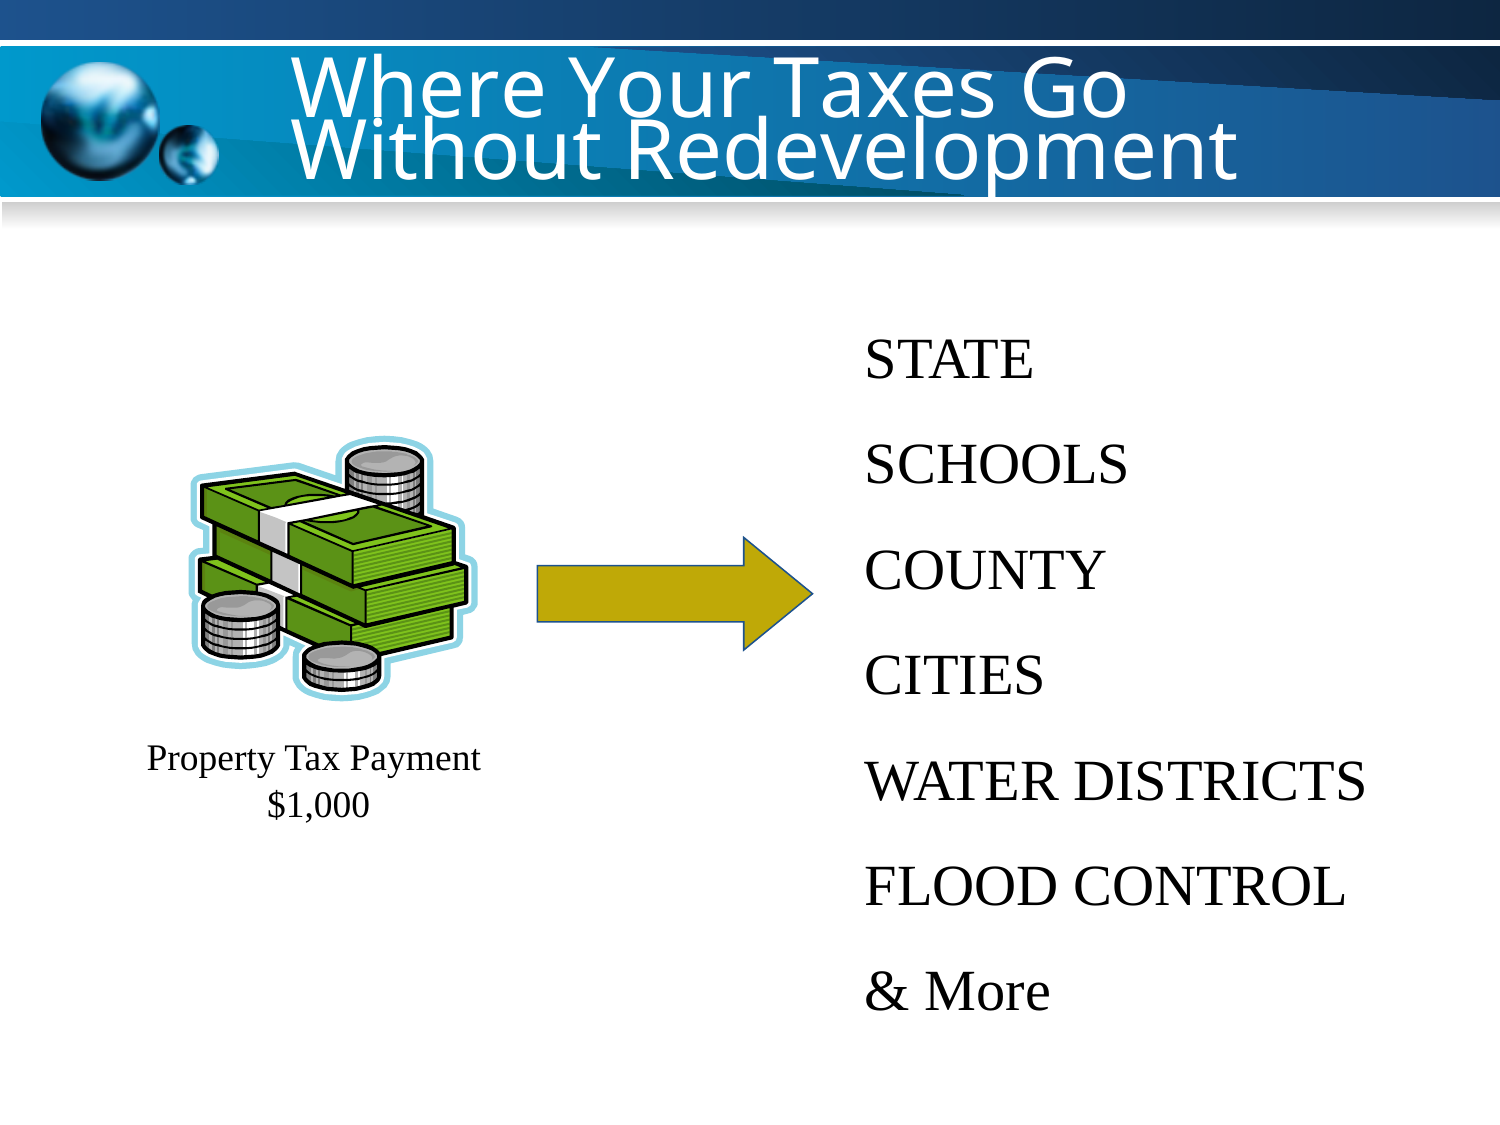

# Where Your Taxes Go Without Redevelopment
STATE
SCHOOLS
COUNTY
CITIES
WATER DISTRICTS
FLOOD CONTROL
& More
Property Tax Payment
$1,000